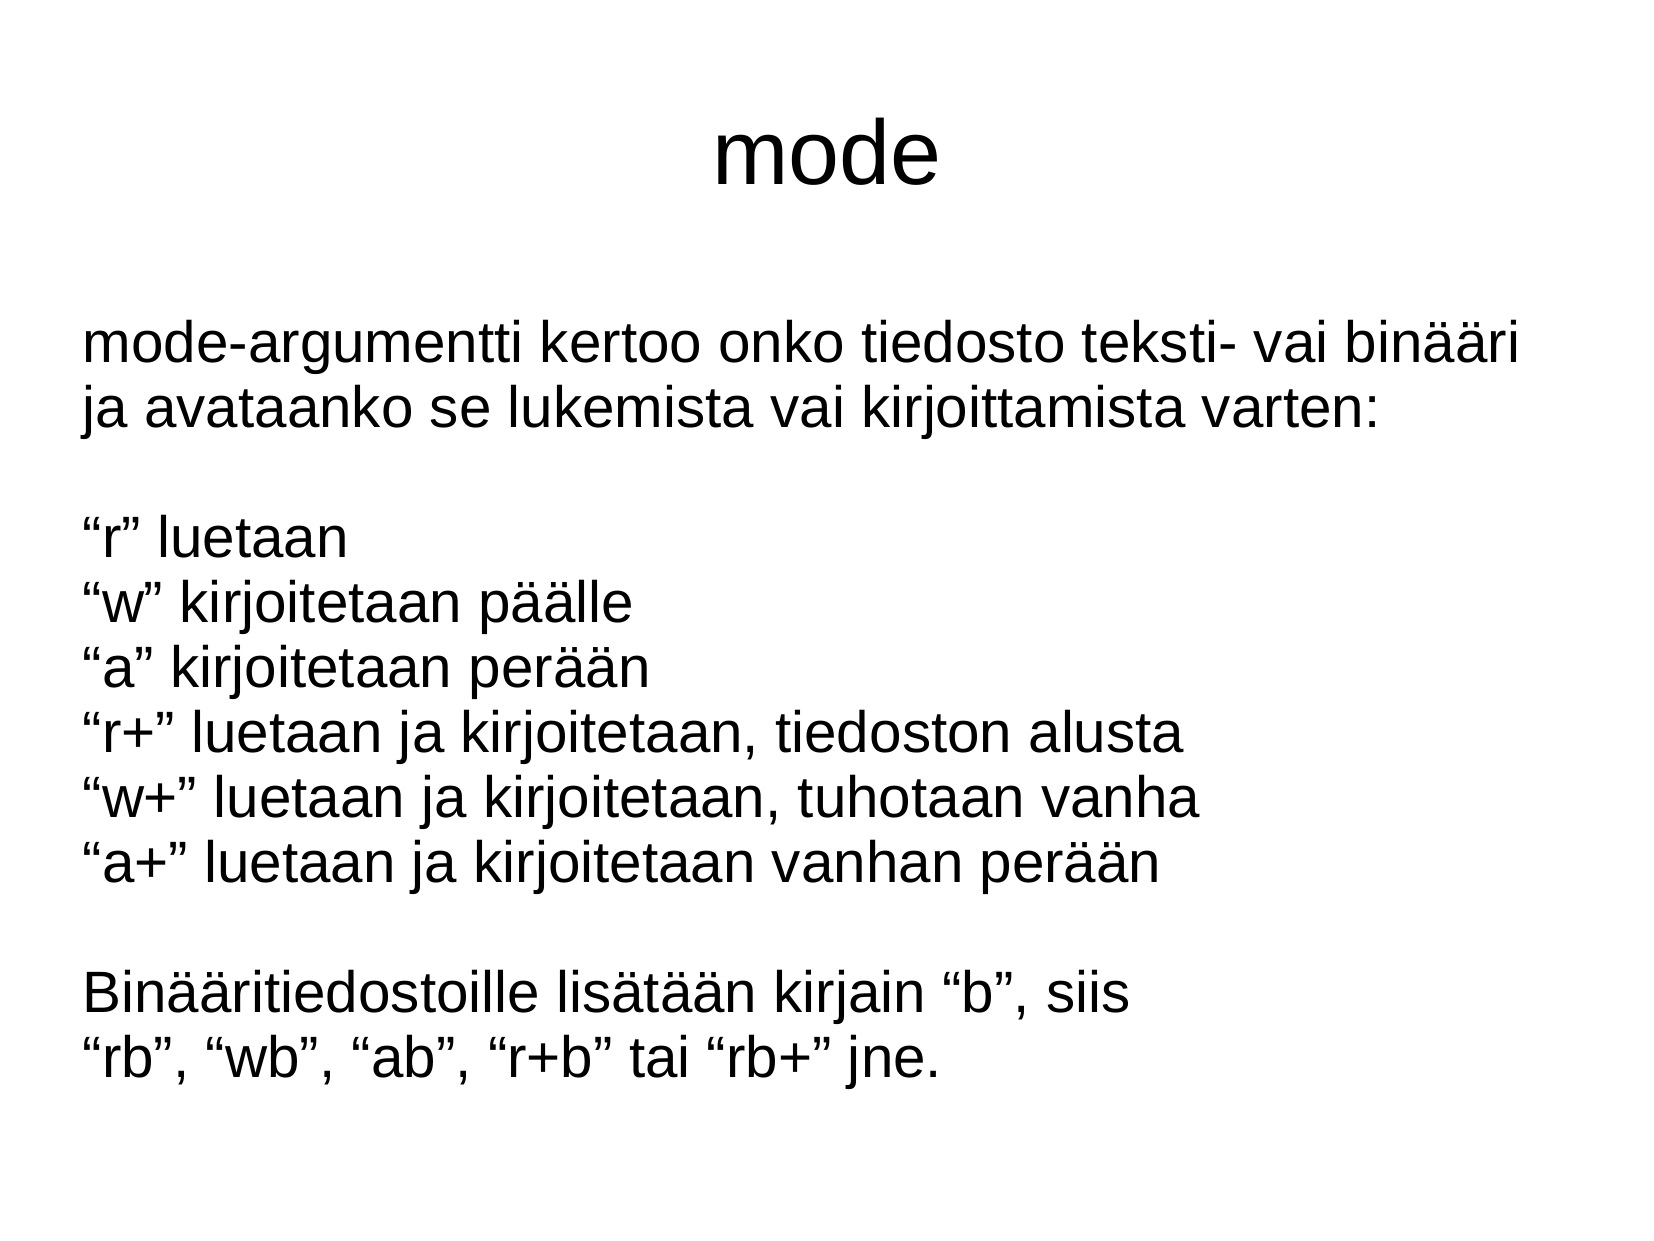

# mode
mode-argumentti kertoo onko tiedosto teksti- vai binääri ja avataanko se lukemista vai kirjoittamista varten:
“r” luetaan
“w” kirjoitetaan päälle
“a” kirjoitetaan perään
“r+” luetaan ja kirjoitetaan, tiedoston alusta
“w+” luetaan ja kirjoitetaan, tuhotaan vanha
“a+” luetaan ja kirjoitetaan vanhan perään
Binääritiedostoille lisätään kirjain “b”, siis
“rb”, “wb”, “ab”, “r+b” tai “rb+” jne.